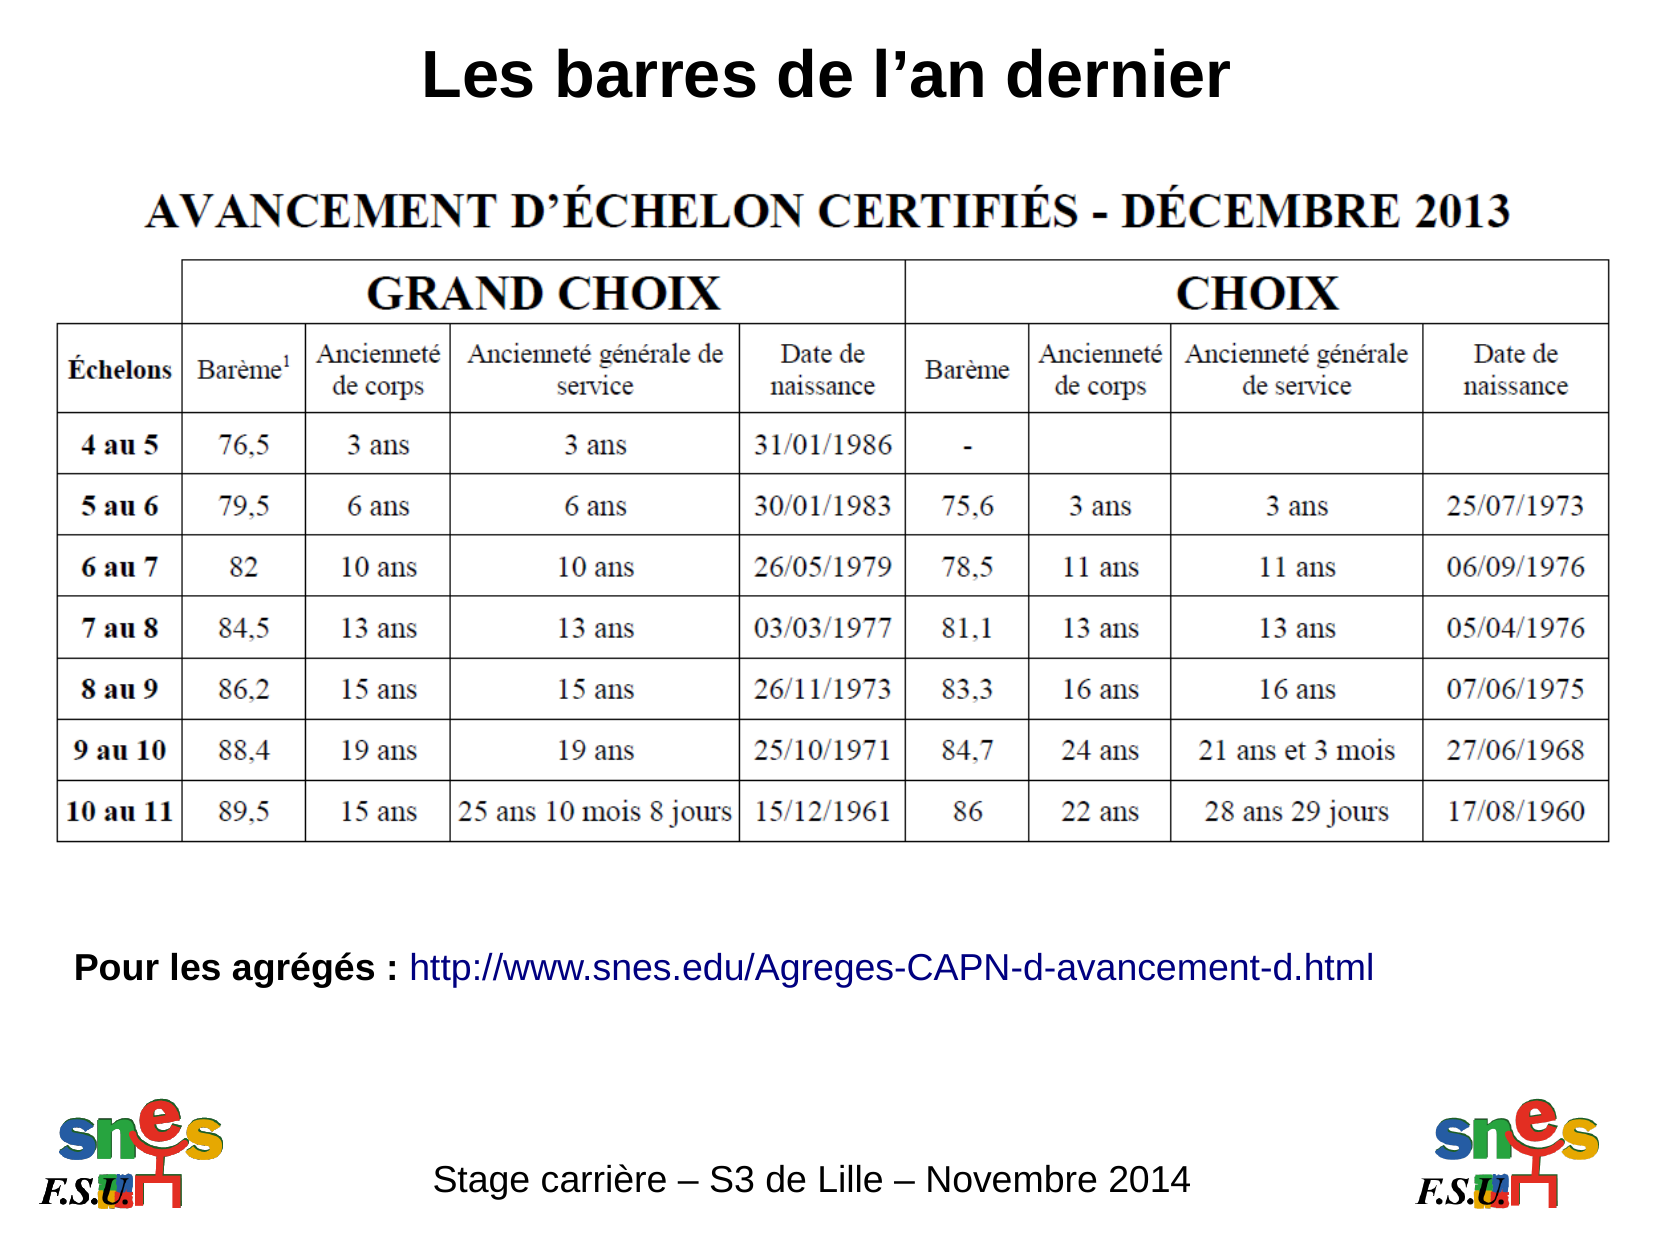

Les barres de l’an dernier
Pour les agrégés : http://www.snes.edu/Agreges-CAPN-d-avancement-d.html
Stage carrière – S3 de Lille – Novembre 2014